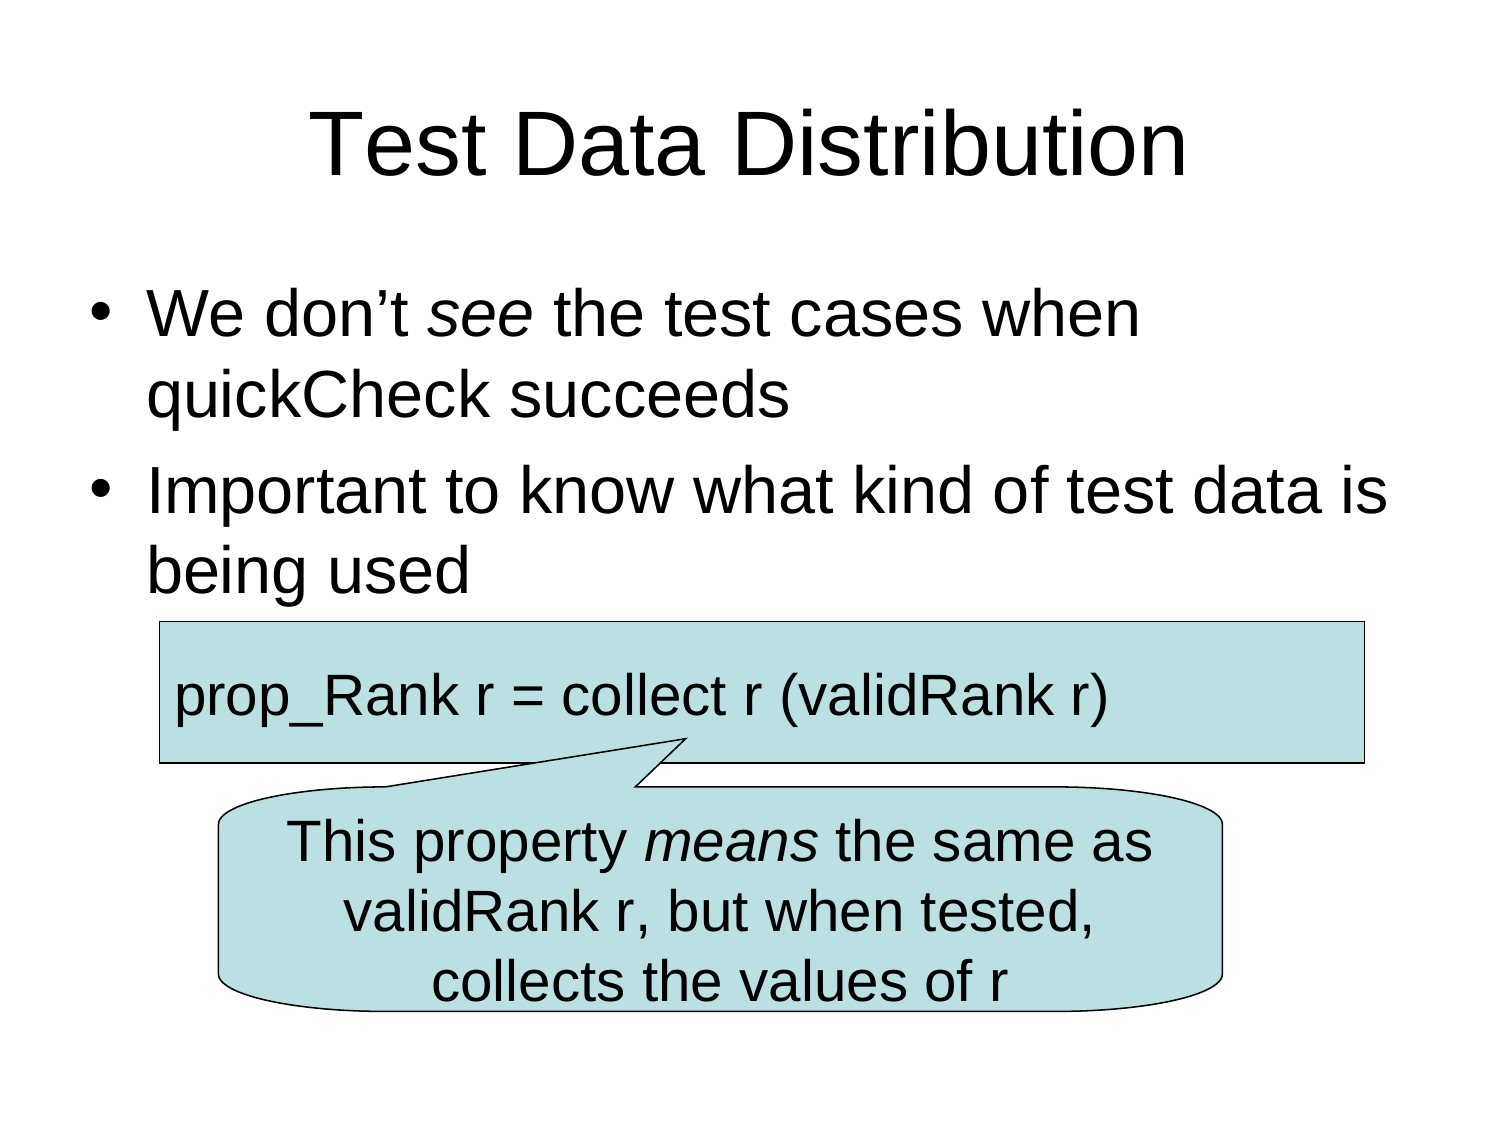

# Test Data Distribution
We don’t see the test cases when quickCheck succeeds
Important to know what kind of test data is being used
prop_Rank r = collect r (validRank r)
This property means the same as validRank r, but when tested, collects the values of r